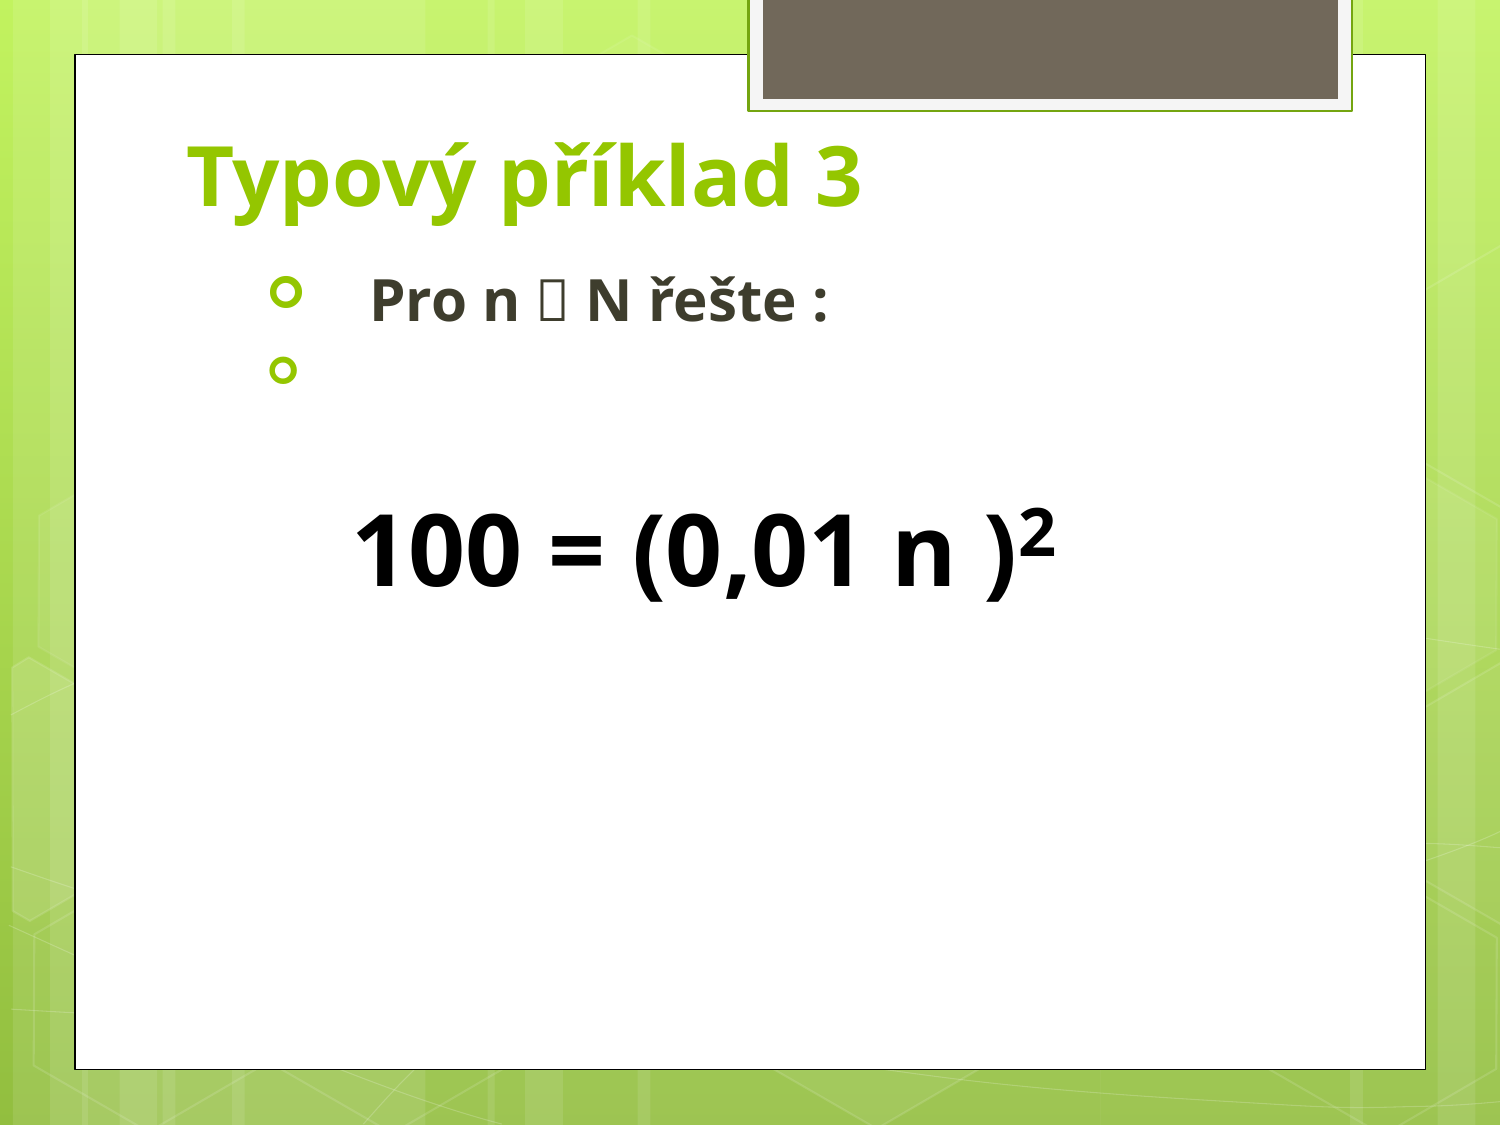

# Typový příklad 3
Pro n  N řešte :
100 = (0,01 n )2